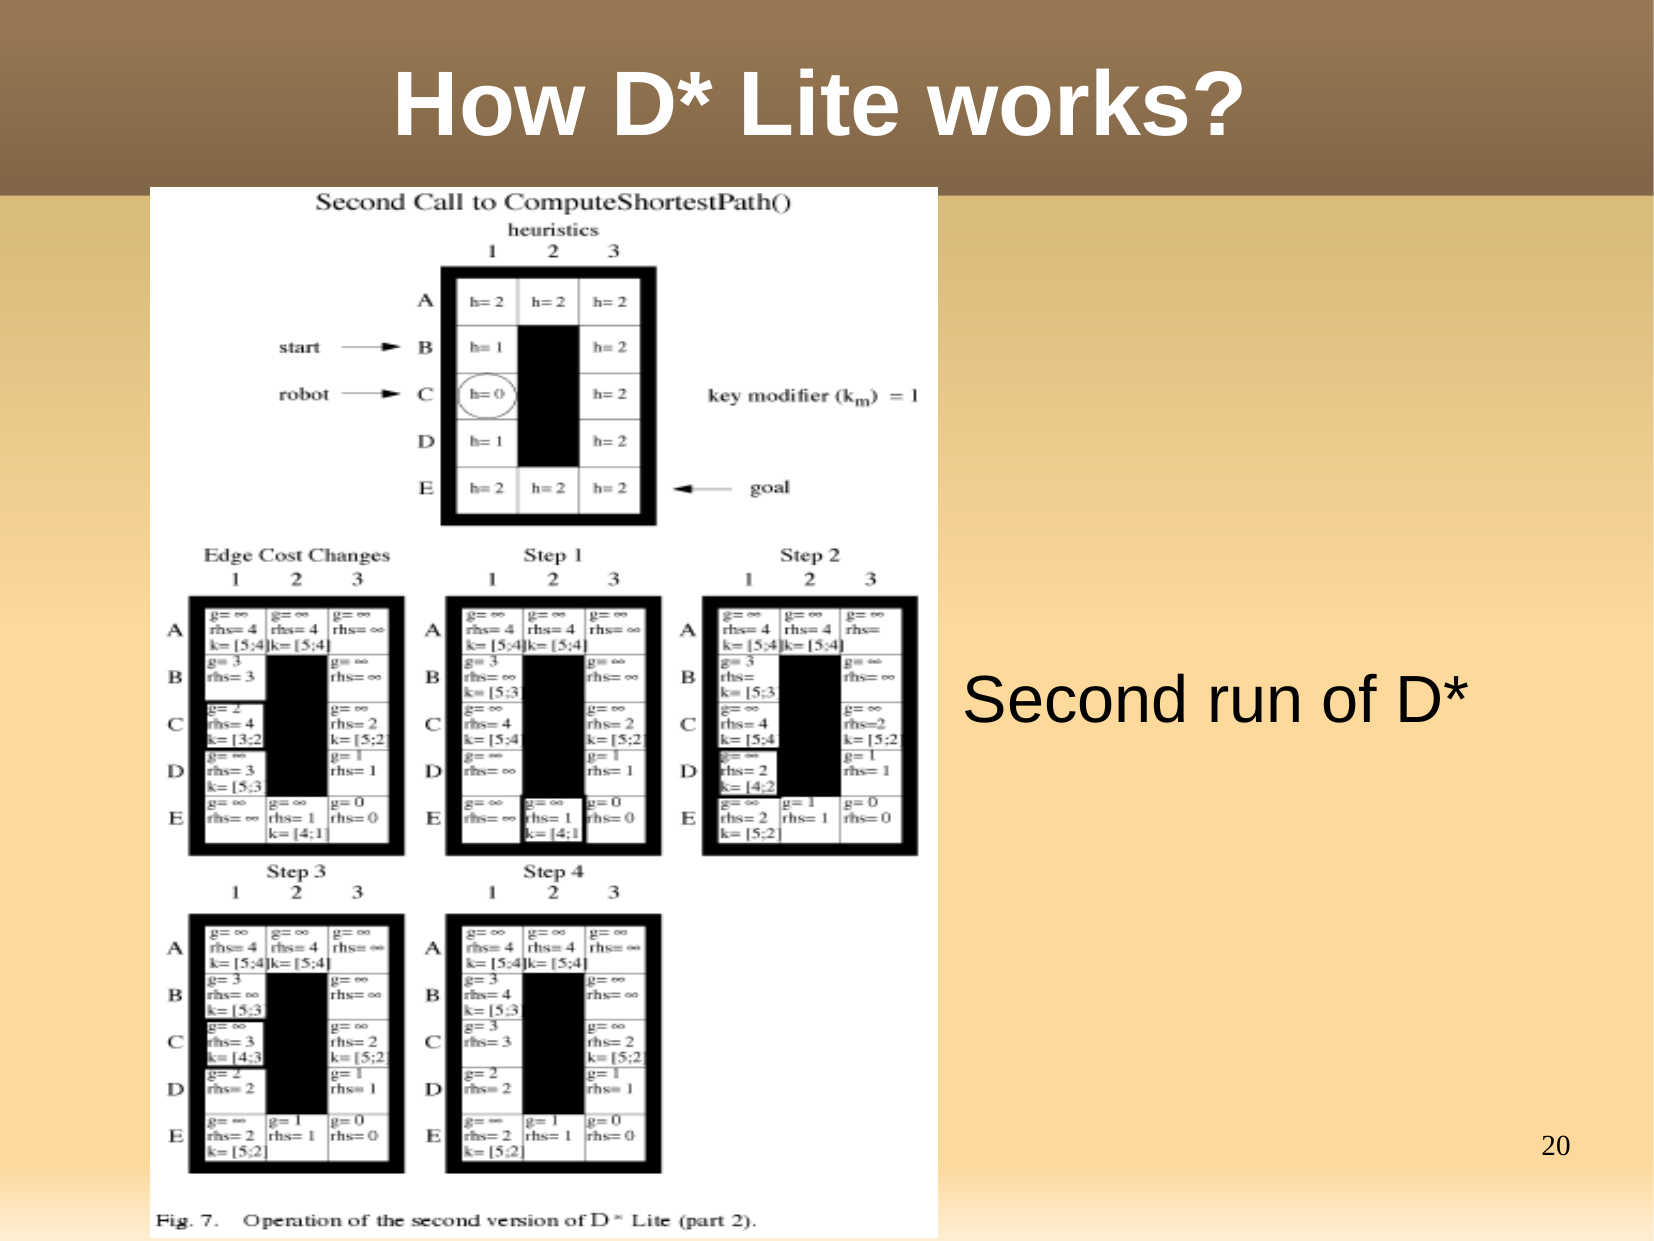

# How D* Lite works?
Second run of D*
20